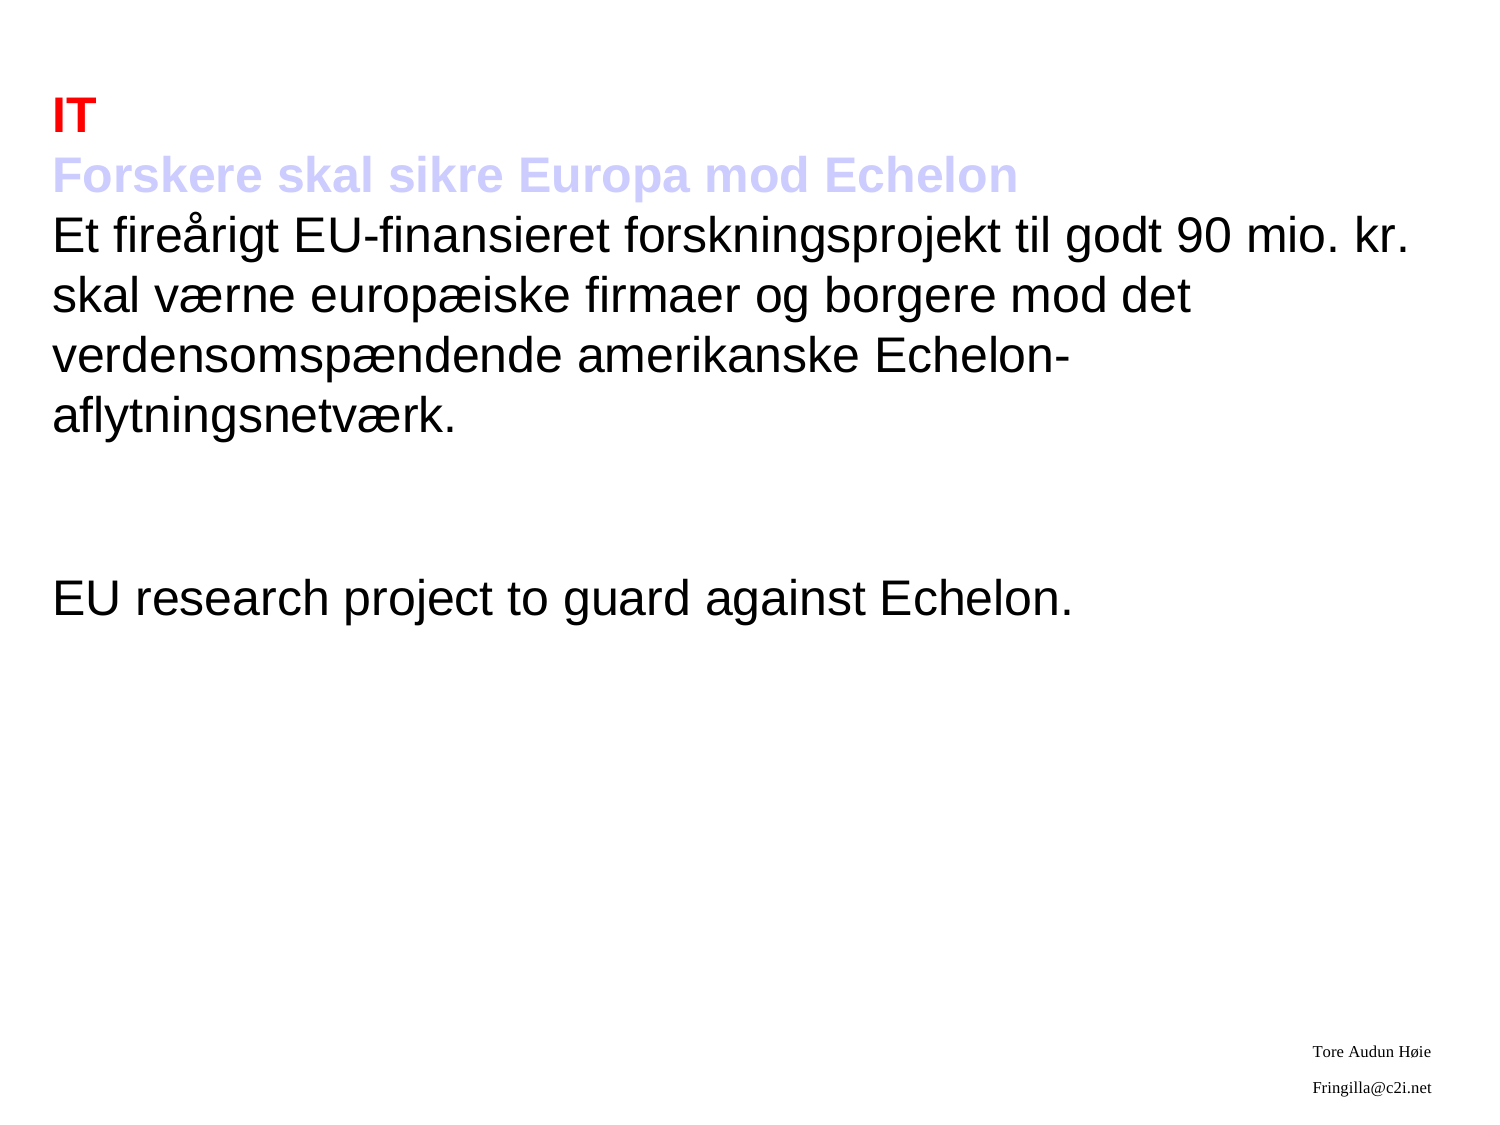

IT
Forskere skal sikre Europa mod Echelon
Et fireårigt EU-finansieret forskningsprojekt til godt 90 mio. kr. skal værne europæiske firmaer og borgere mod det verdensomspændende amerikanske Echelon-aflytningsnetværk.
EU research project to guard against Echelon.
Tore Audun Høie
Fringilla@c2i.net